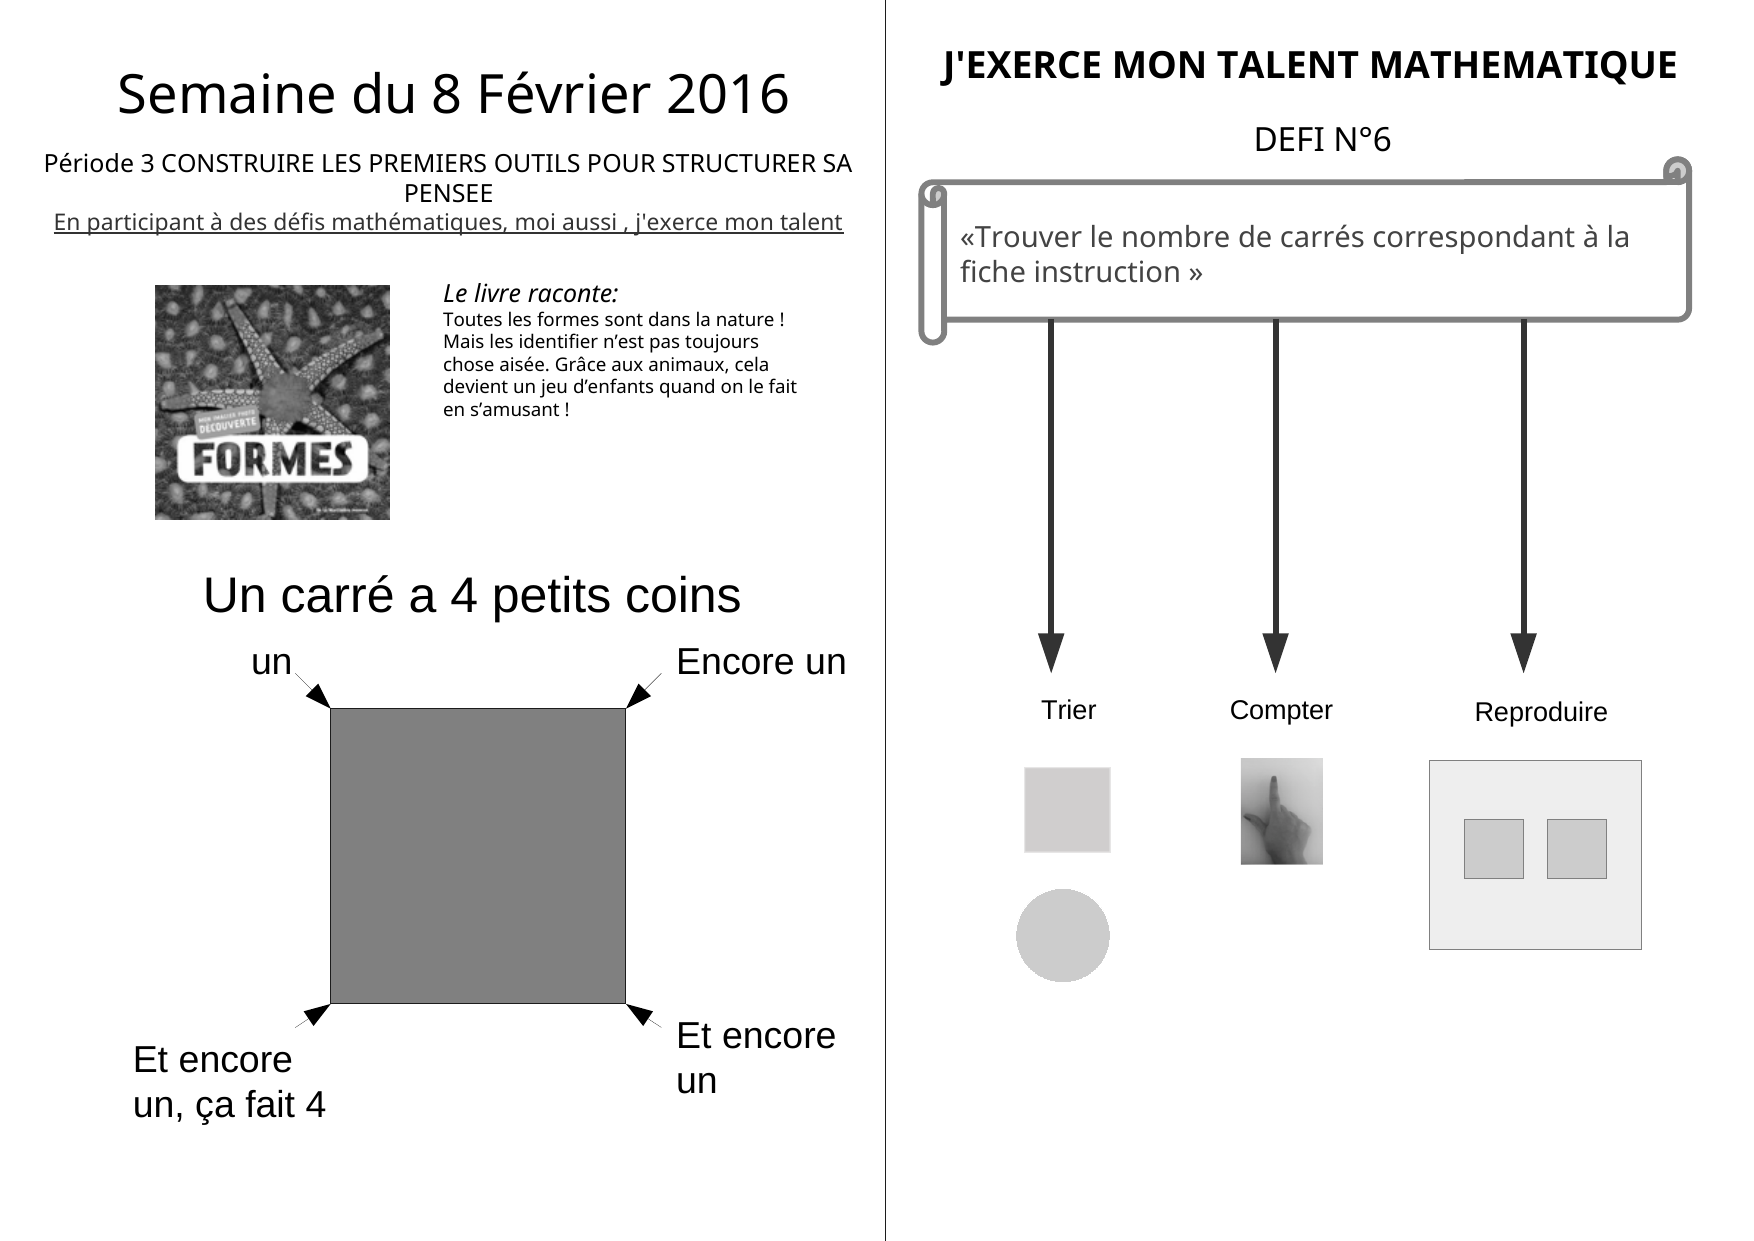

J'EXERCE MON TALENT MATHEMATIQUE
Semaine du 8 Février 2016
DEFI N°6
Période 3 CONSTRUIRE LES PREMIERS OUTILS POUR STRUCTURER SA PENSEE
En participant à des défis mathématiques, moi aussi , j'exerce mon talent
«Trouver le nombre de carrés correspondant à la fiche instruction »
Le livre raconte:
Toutes les formes sont dans la nature ! Mais les identifier n’est pas toujours chose aisée. Grâce aux animaux, cela devient un jeu d’enfants quand on le fait en s’amusant !
Un carré a 4 petits coins
un
Encore un
Trier
Compter
Reproduire
Et encore un
Et encore un, ça fait 4